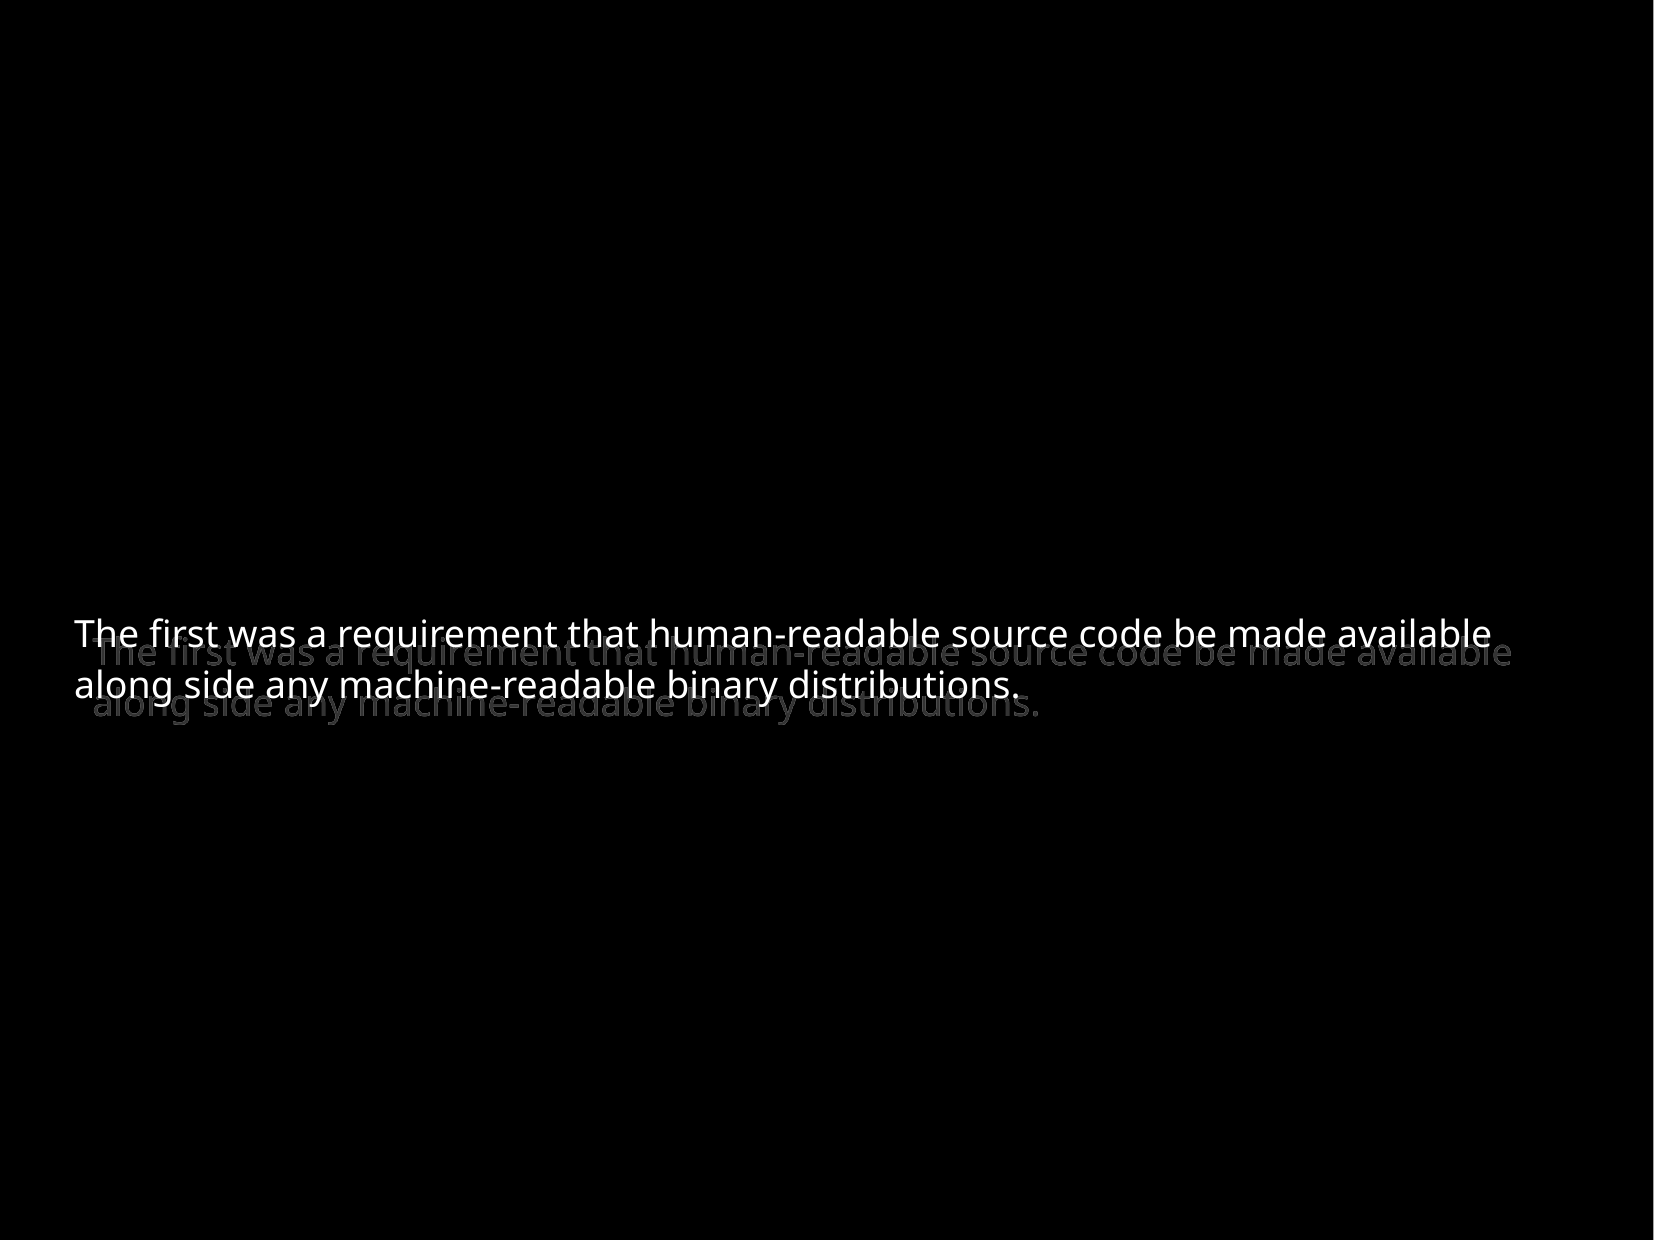

The first was a requirement that human-readable source code be made available
along side any machine-readable binary distributions.